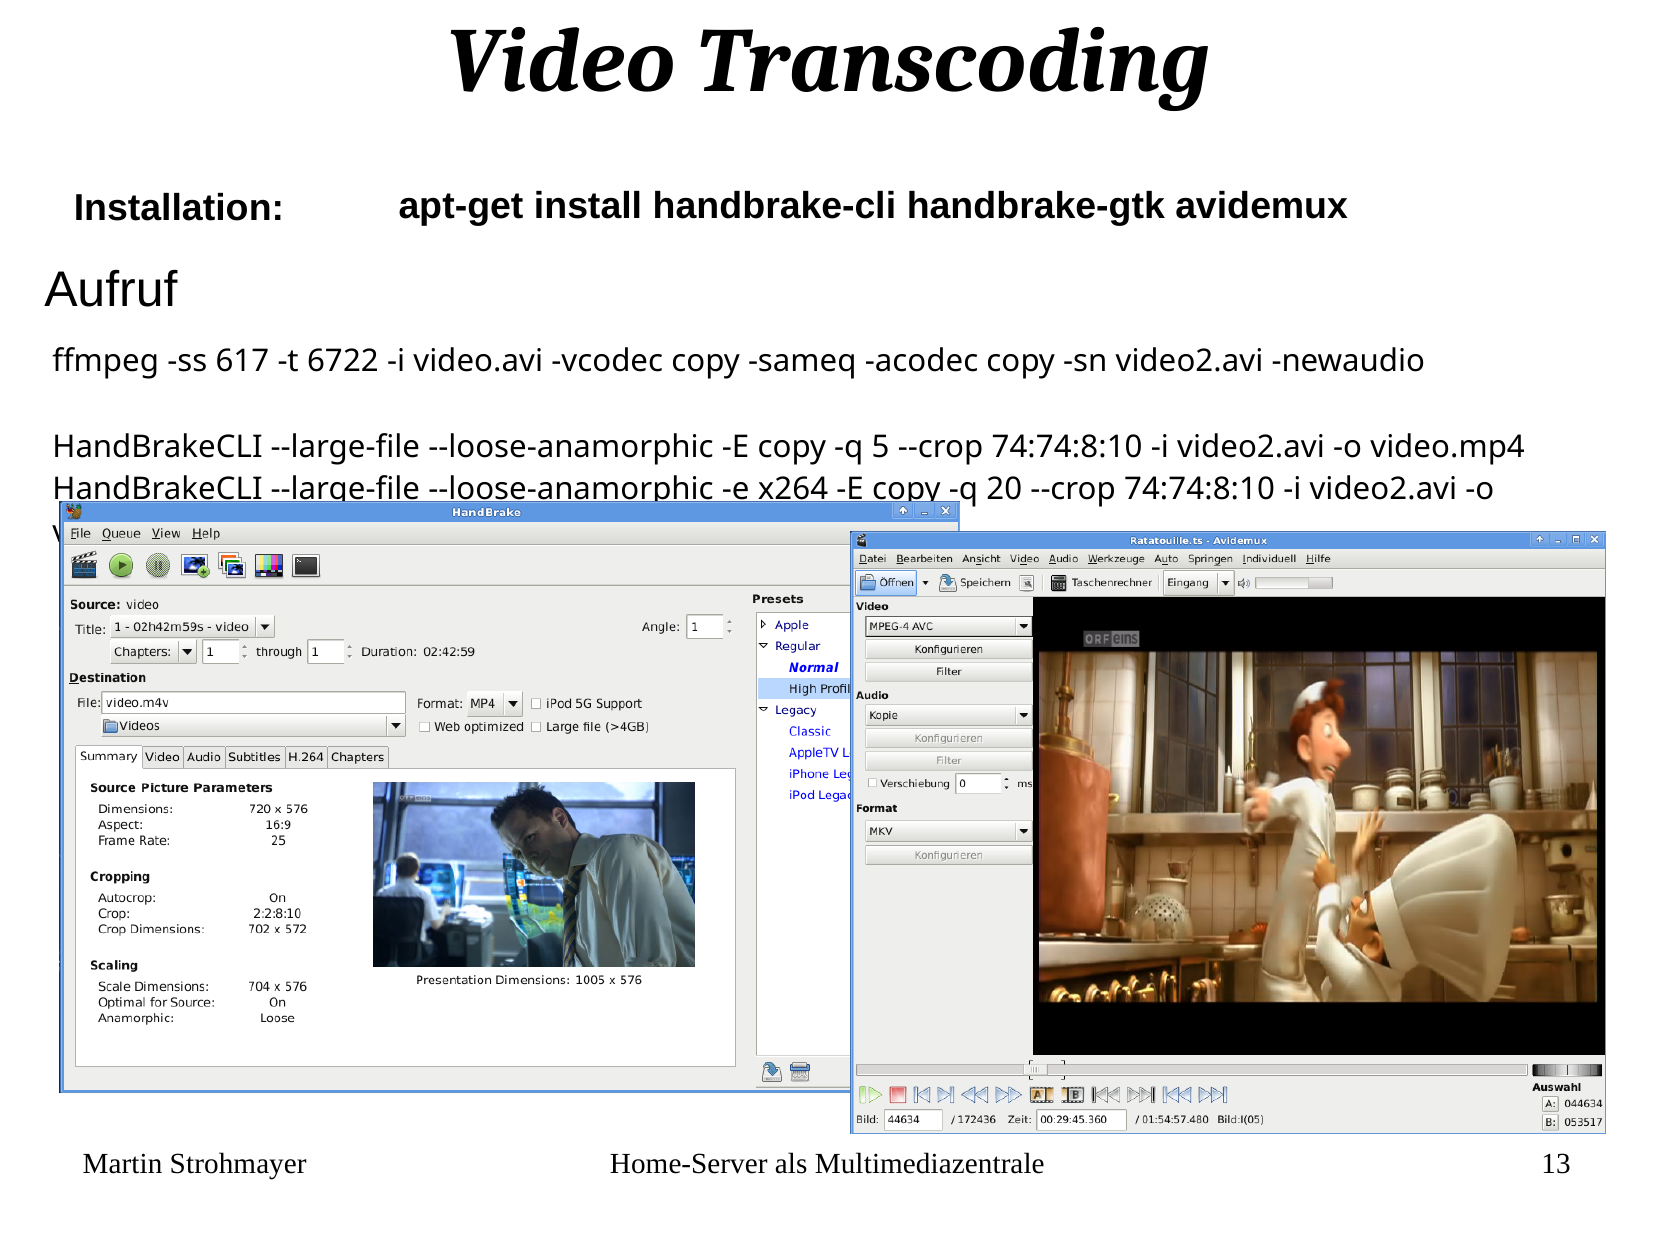

# Video Transcoding
apt-get install handbrake-cli handbrake-gtk avidemux
Installation:
Aufruf
ffmpeg -ss 617 -t 6722 -i video.avi -vcodec copy -sameq -acodec copy -sn video2.avi -newaudio
HandBrakeCLI --large-file --loose-anamorphic -E copy -q 5 --crop 74:74:8:10 -i video2.avi -o video.mp4
HandBrakeCLI --large-file --loose-anamorphic -e x264 -E copy -q 20 --crop 74:74:8:10 -i video2.avi -o video.mkv
Martin Strohmayer
Home-Server als Multimediazentrale
13